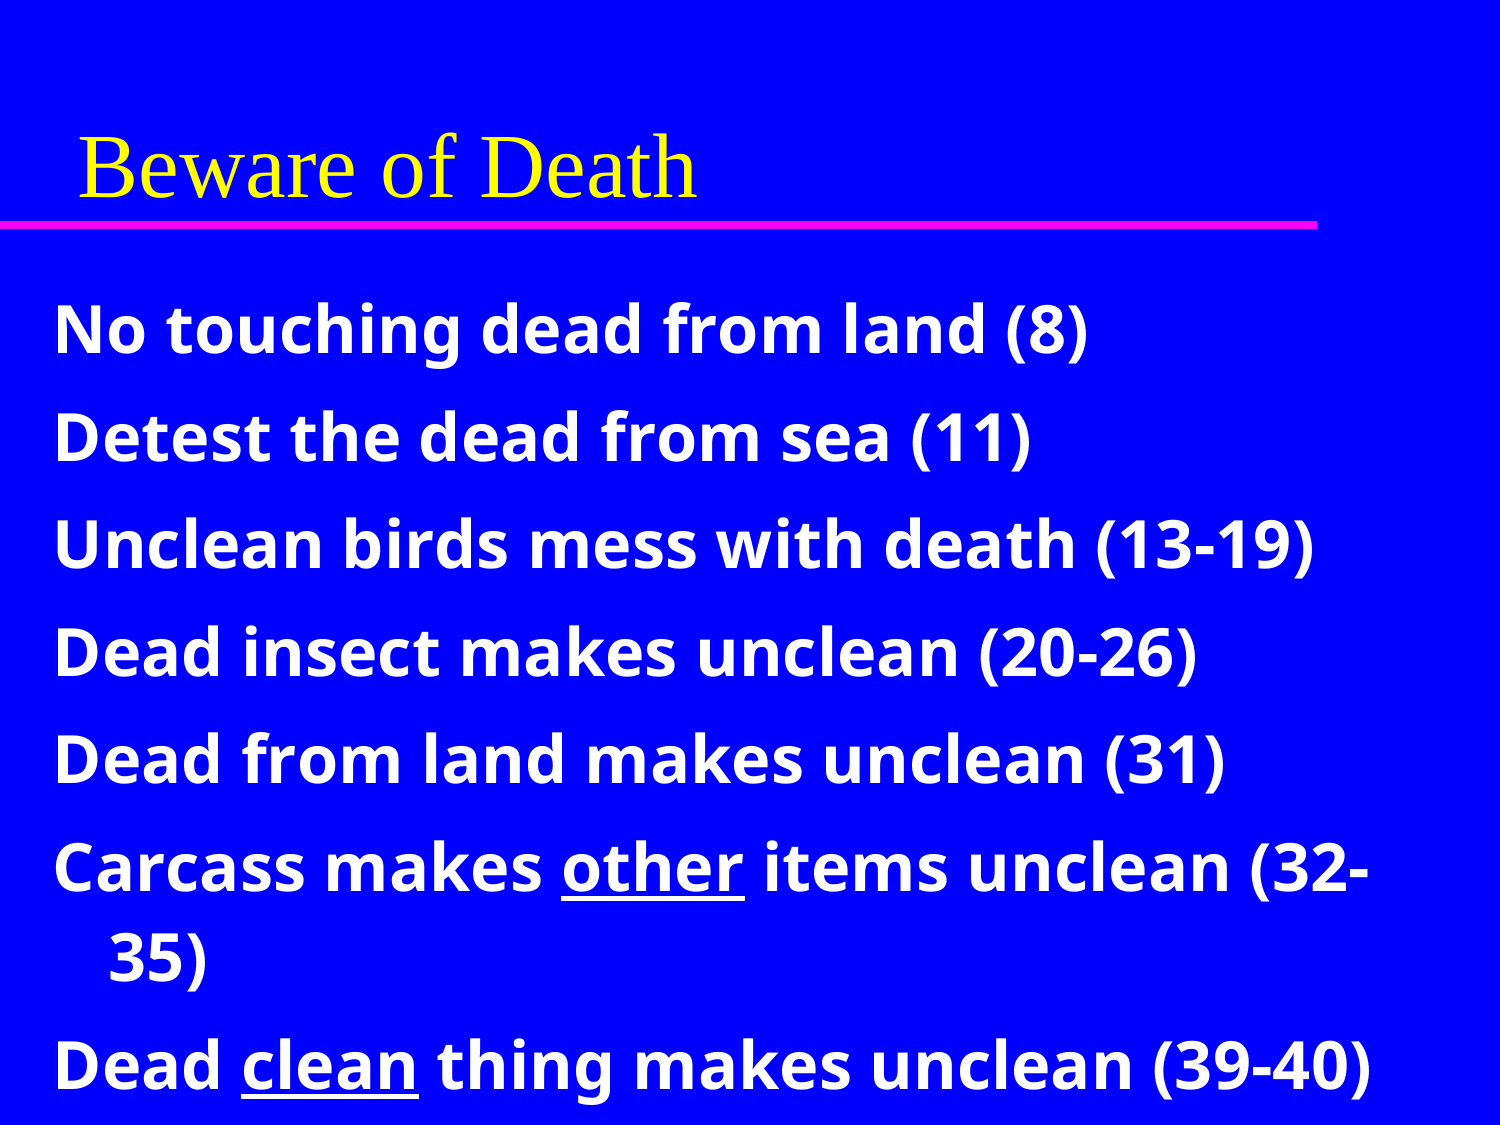

# Beware of Death
No touching dead from land (8)
Detest the dead from sea (11)
Unclean birds mess with death (13-19)
Dead insect makes unclean (20-26)
Dead from land makes unclean (31)
Carcass makes other items unclean (32-35)
Dead clean thing makes unclean (39-40)